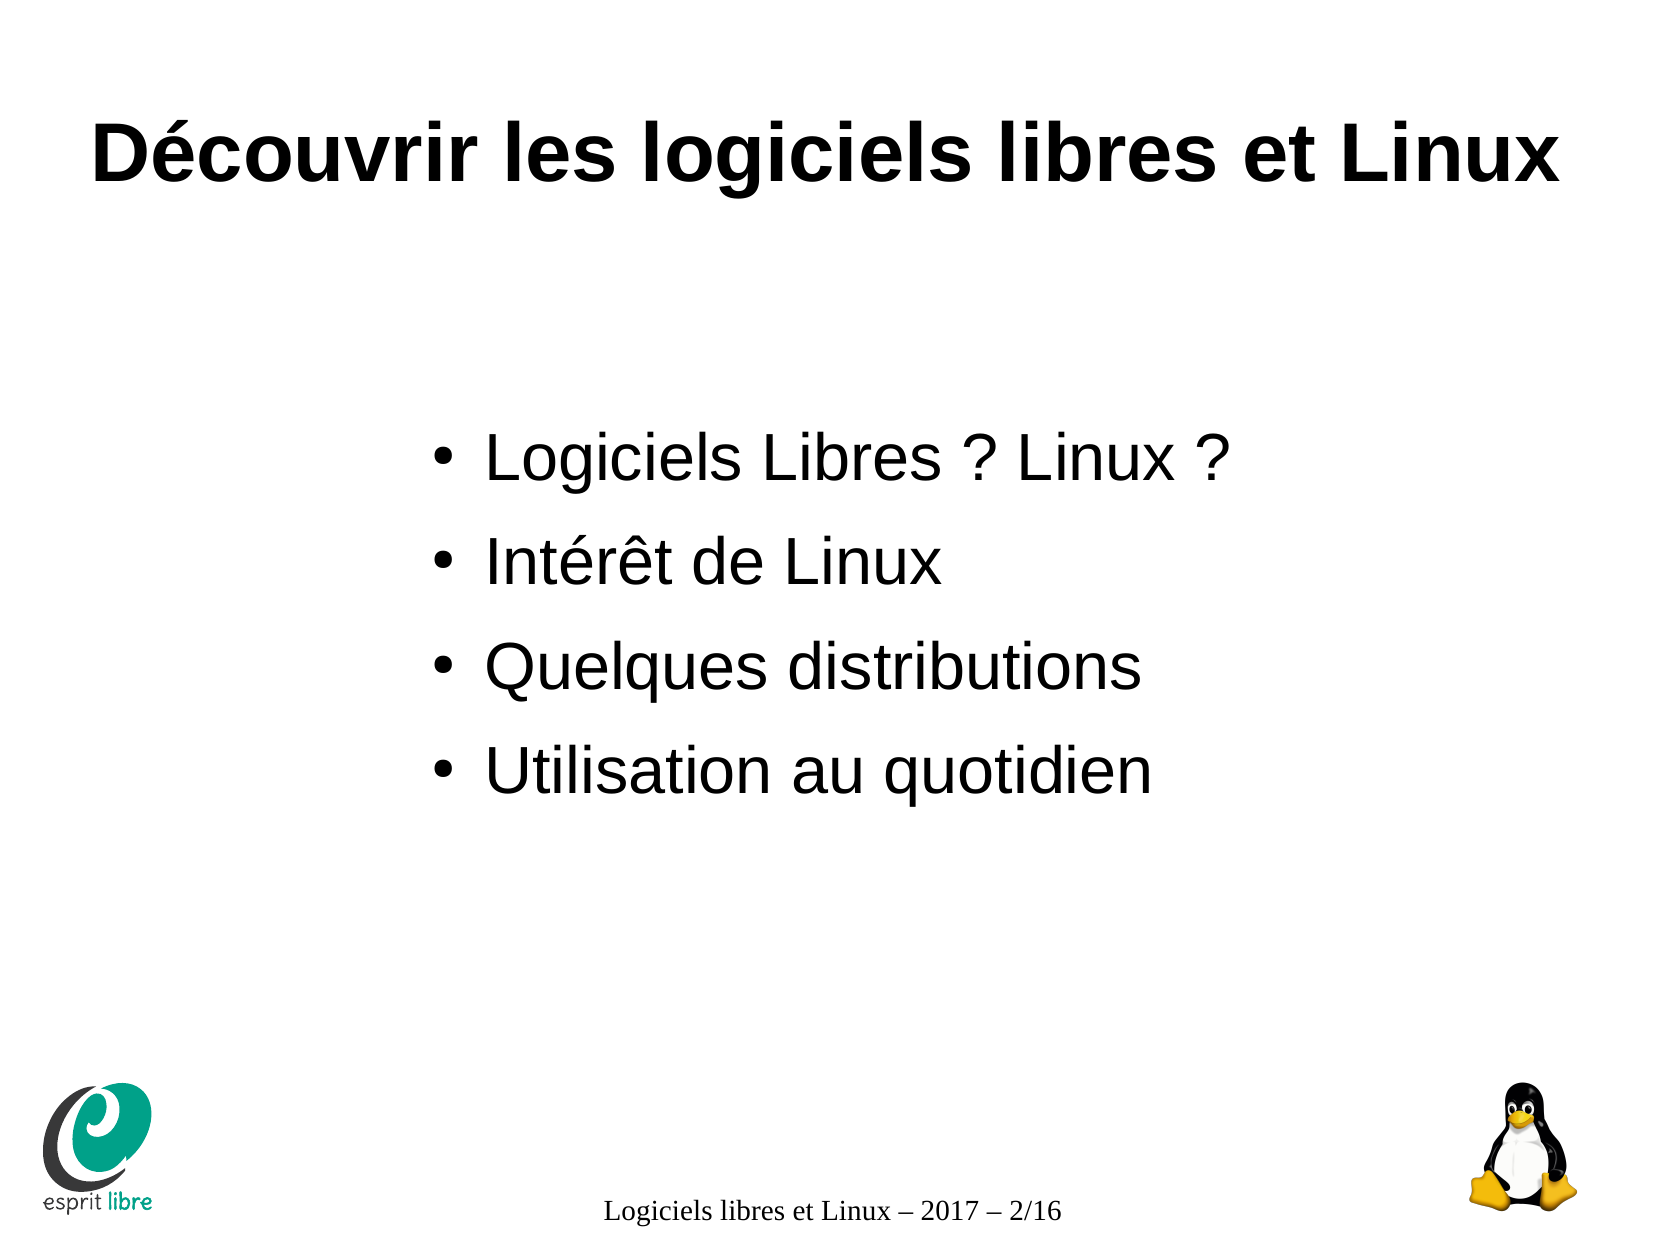

# Découvrir les logiciels libres et Linux
Logiciels Libres ? Linux ?
Intérêt de Linux
Quelques distributions
Utilisation au quotidien